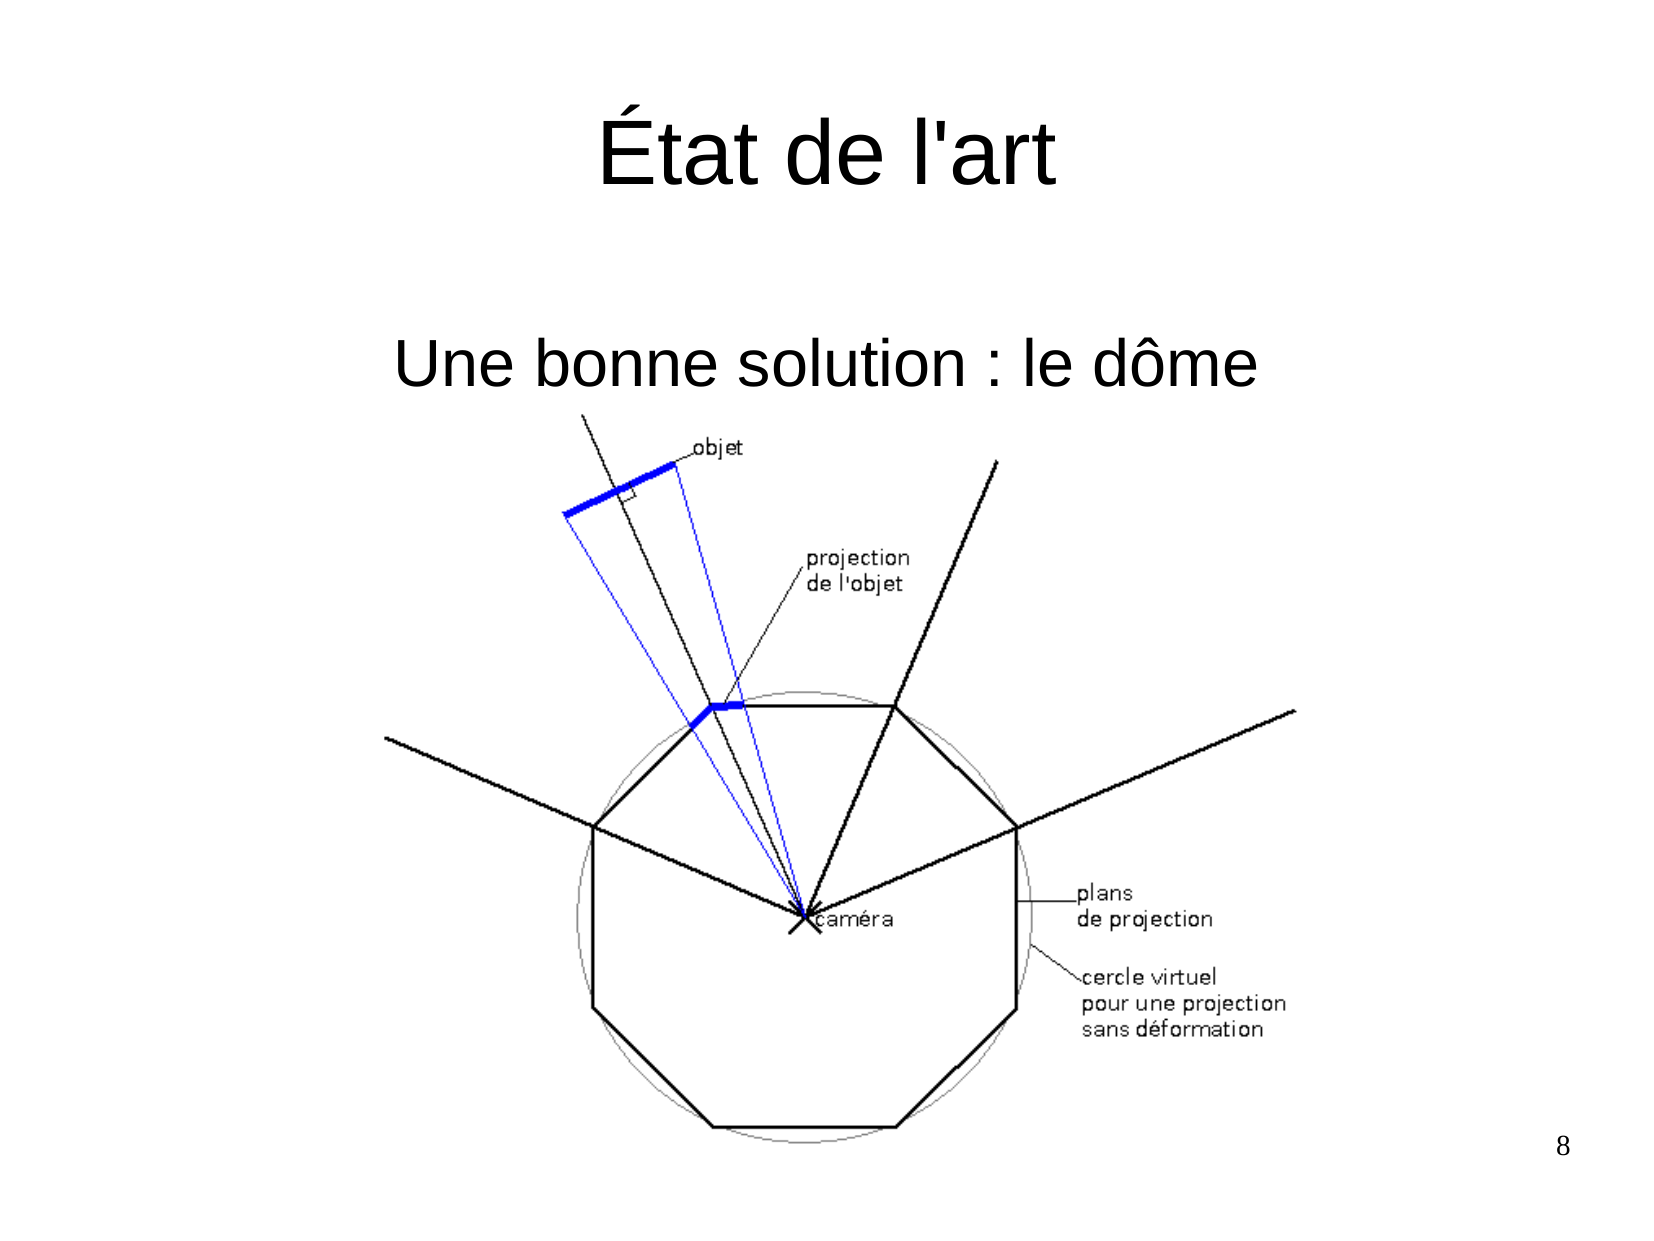

# État de l'art
Une bonne solution : le dôme
8